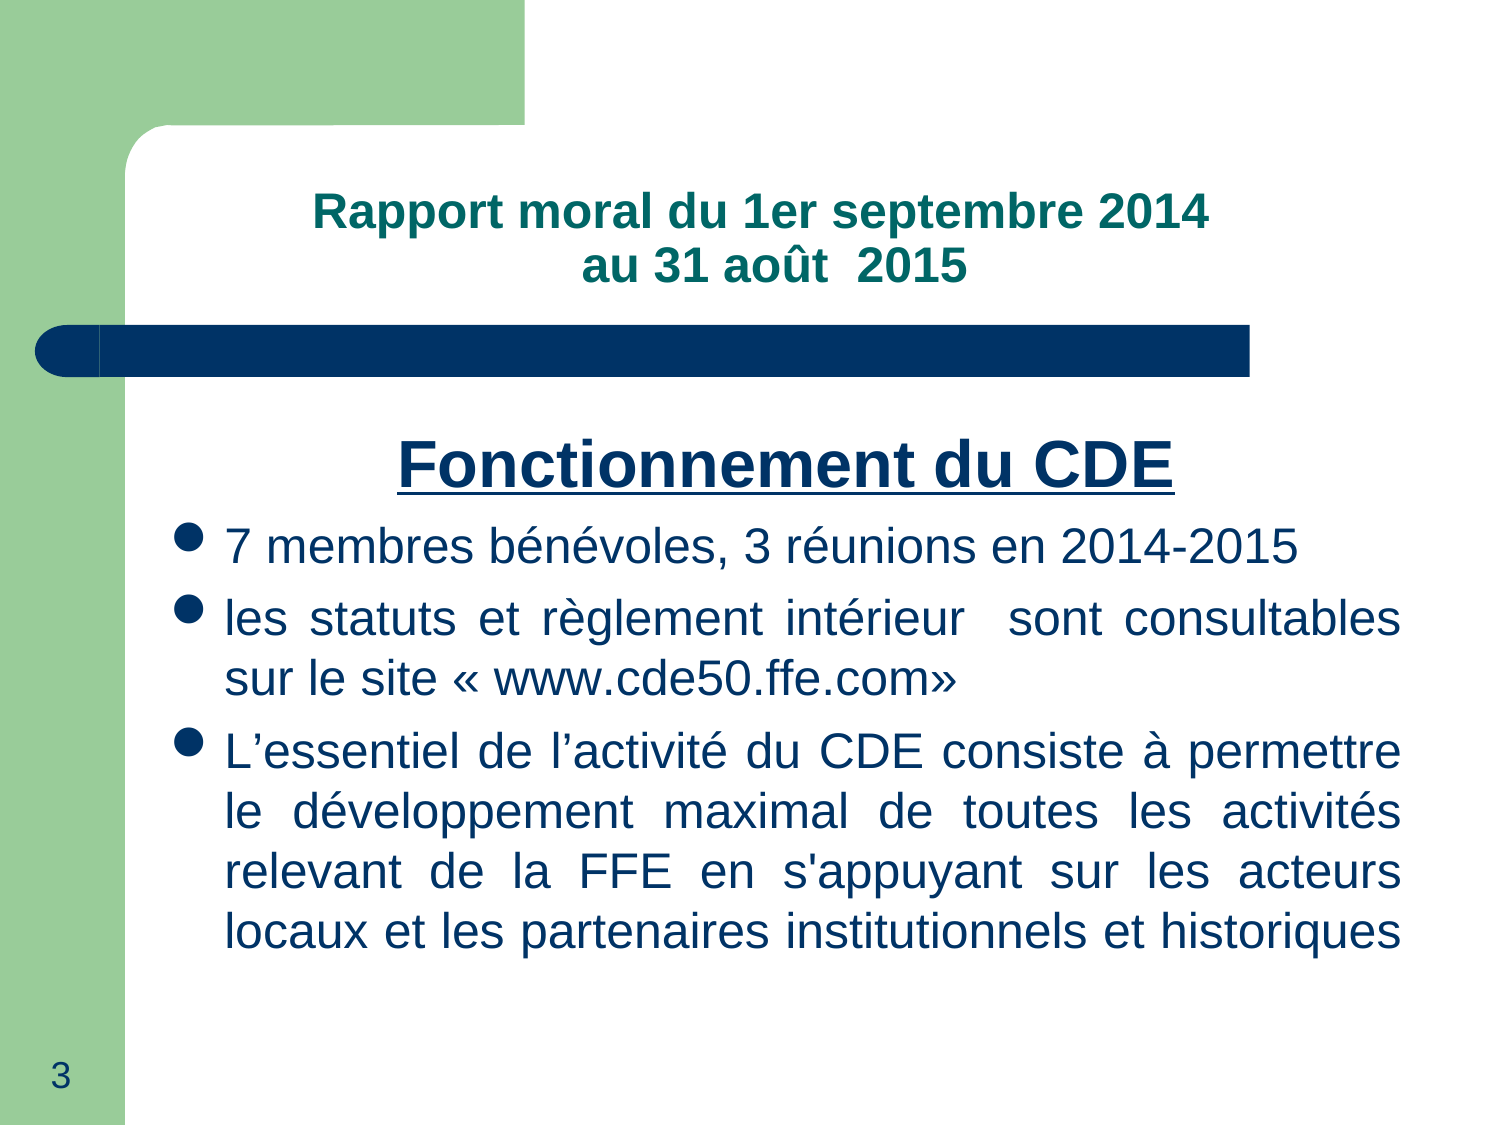

Rapport moral du 1er septembre 2014
au 31 août 2015
Fonctionnement du CDE
7 membres bénévoles, 3 réunions en 2014-2015
les statuts et règlement intérieur sont consultables sur le site « www.cde50.ffe.com»
L’essentiel de l’activité du CDE consiste à permettre le développement maximal de toutes les activités relevant de la FFE en s'appuyant sur les acteurs locaux et les partenaires institutionnels et historiques
3